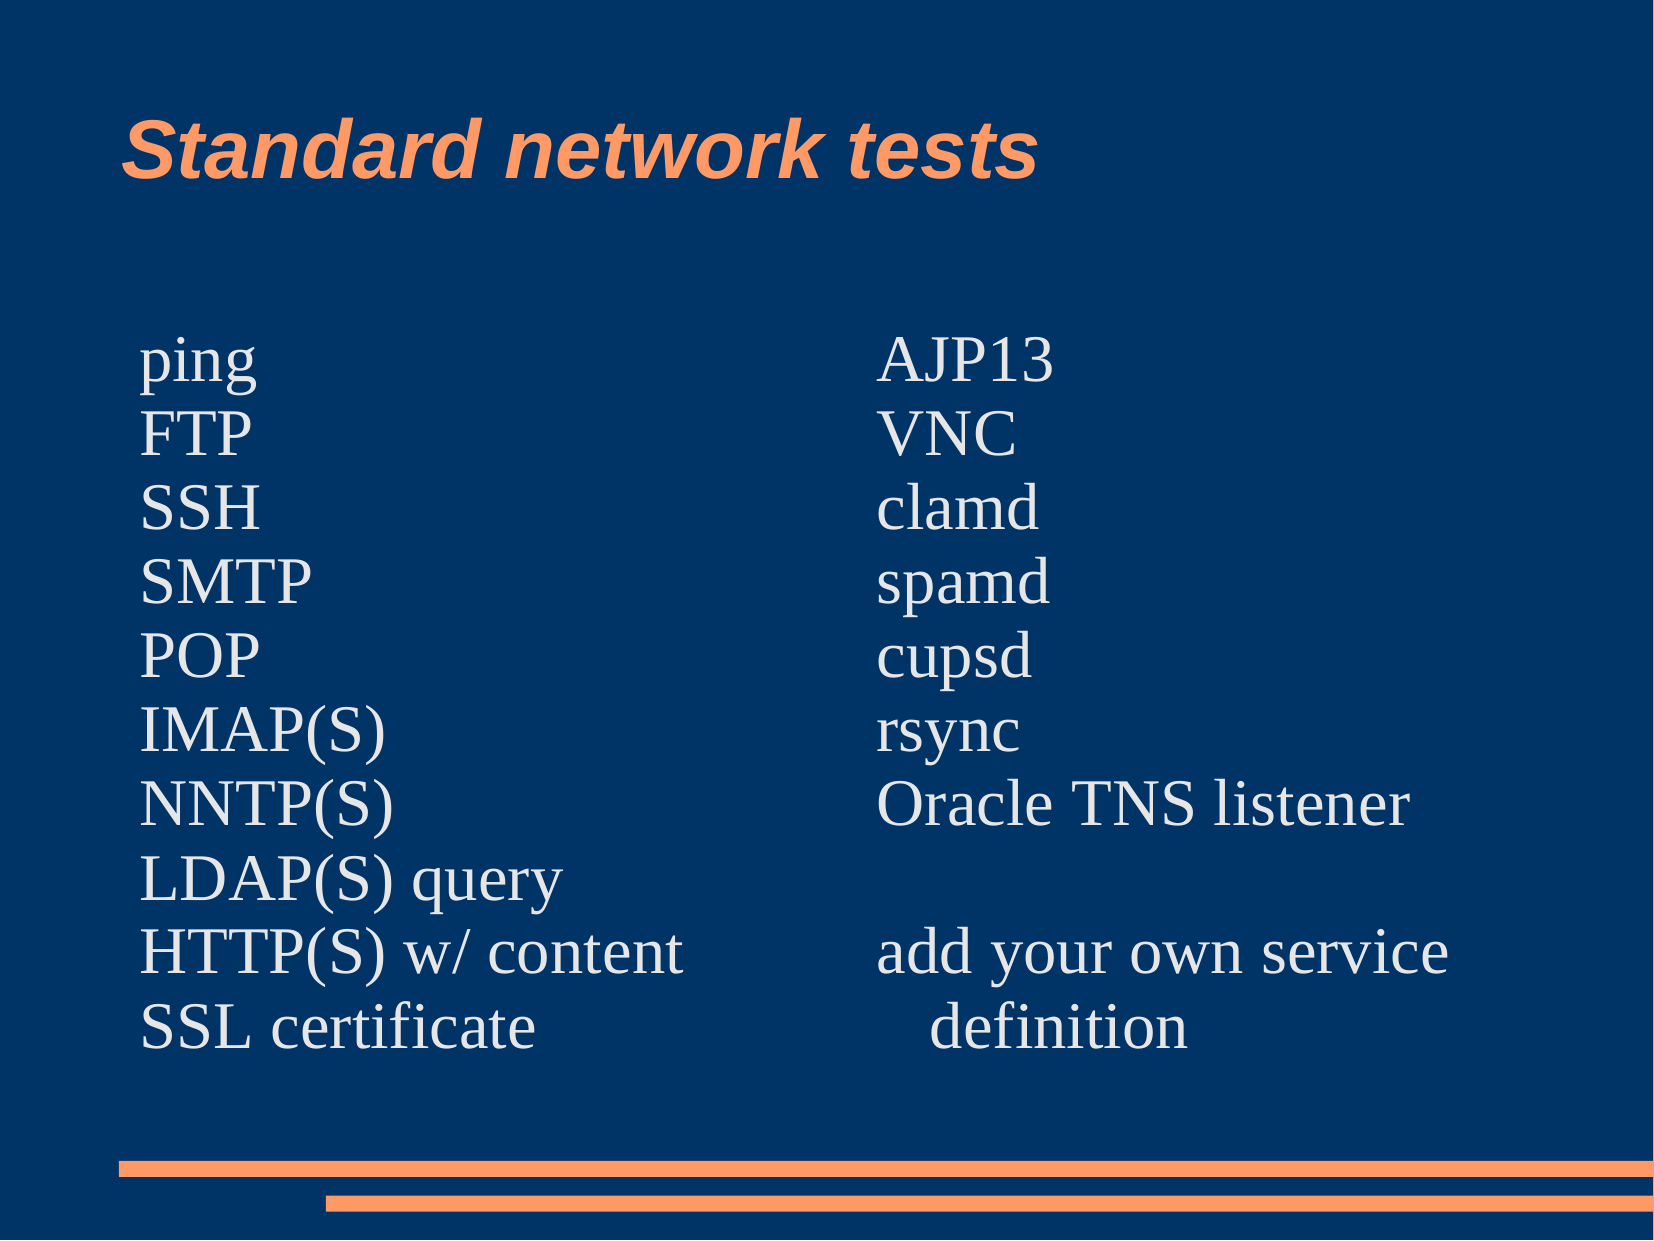

# Standard network tests
ping
FTP
SSH
SMTP
POP
IMAP(S)
NNTP(S)
LDAP(S) query
HTTP(S) w/ content
SSL certificate
AJP13
VNC
clamd
spamd
cupsd
rsync
Oracle TNS listener
add your own service definition